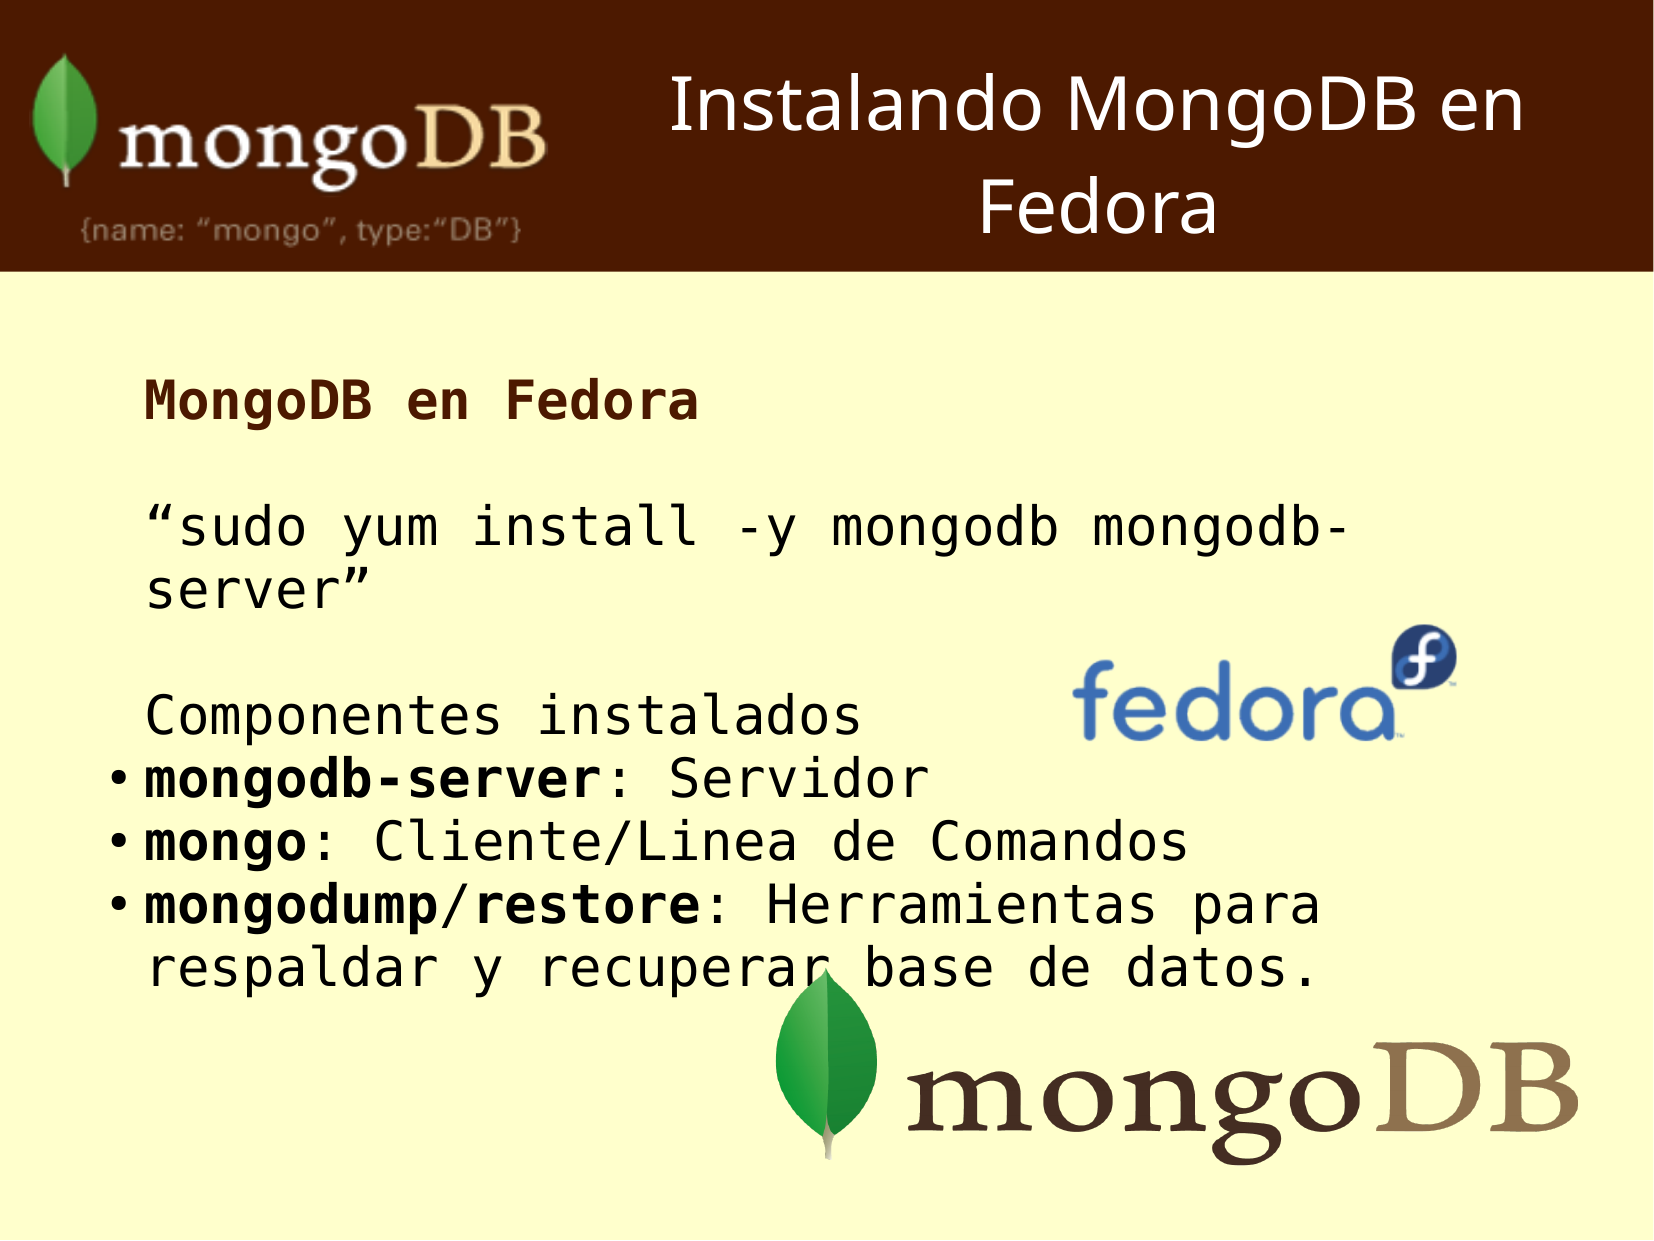

# Instalando MongoDB en Fedora
MongoDB en Fedora
“sudo yum install -y mongodb mongodb-server”
Componentes instalados
mongodb-server: Servidor
mongo: Cliente/Linea de Comandos
mongodump/restore: Herramientas para respaldar y recuperar base de datos.